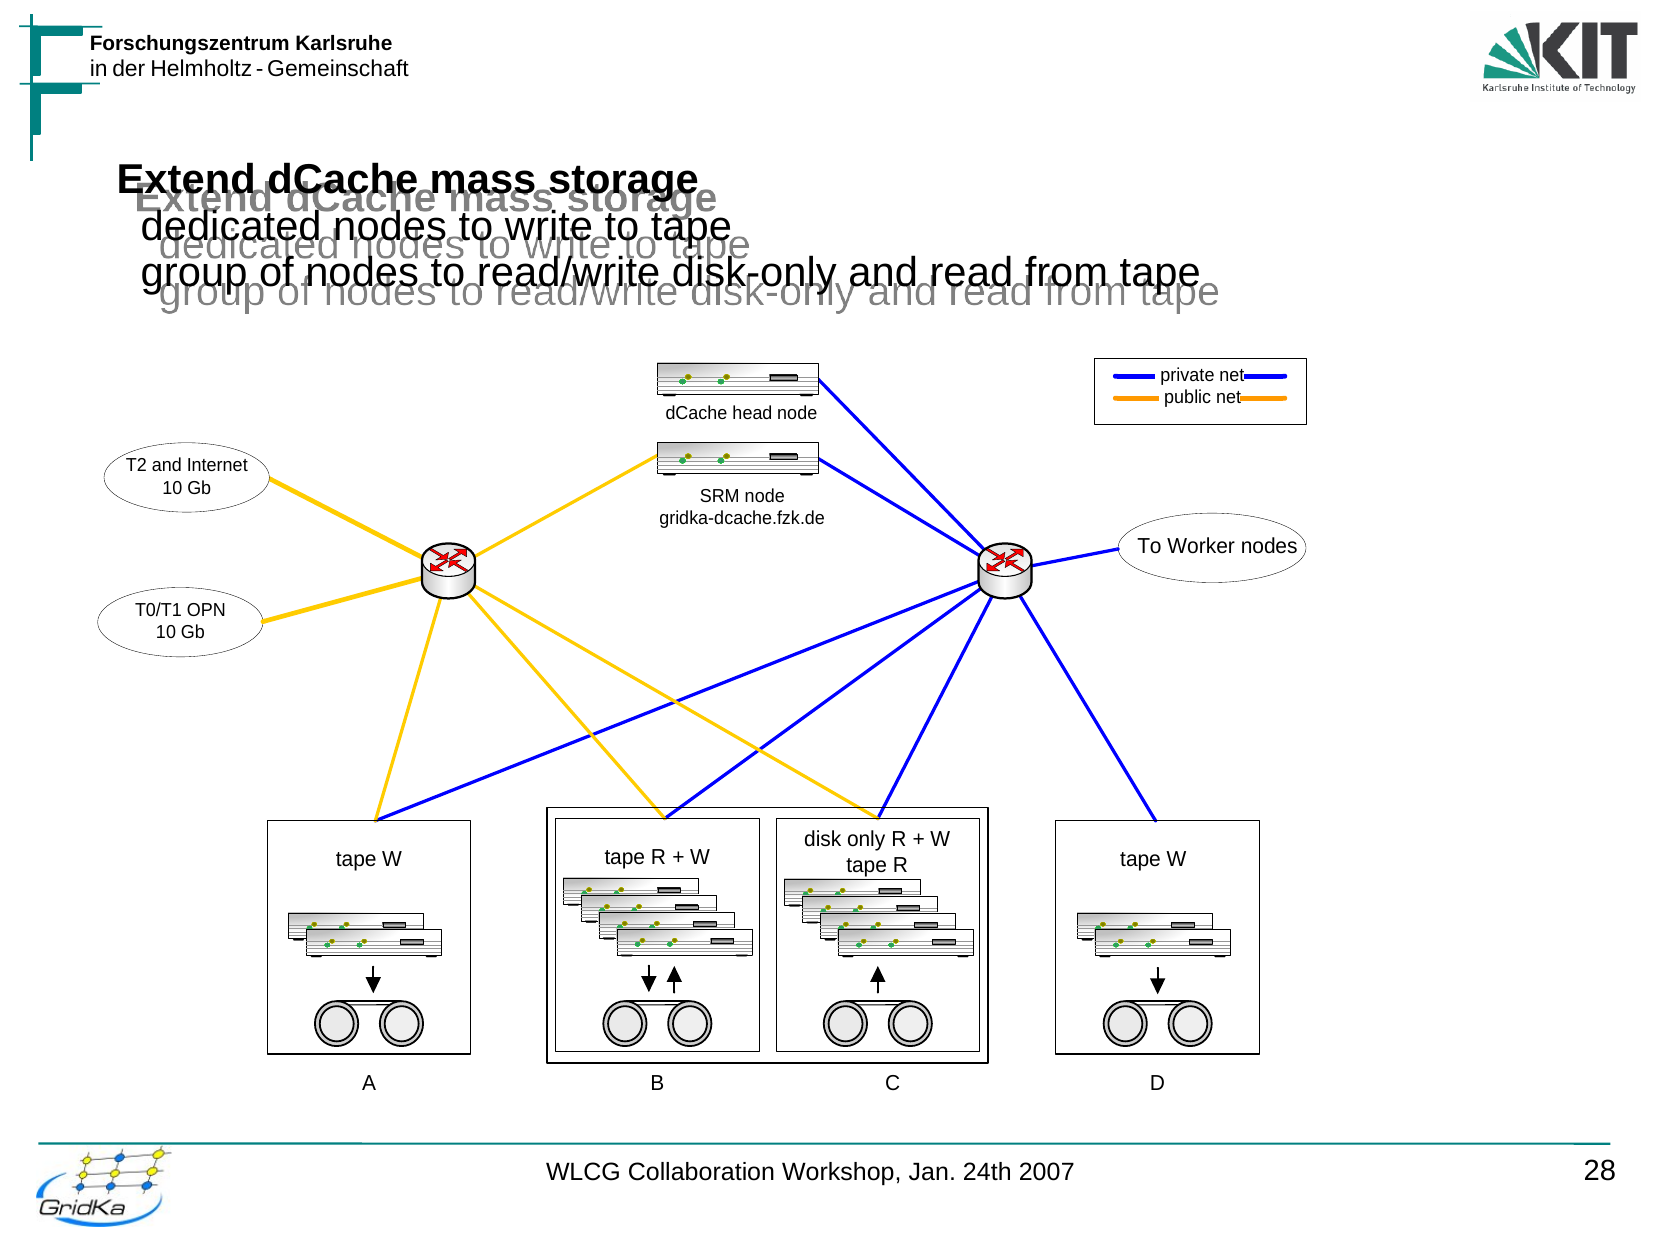

Extend dCache mass storage
dedicated nodes to write to tape
group of nodes to read/write disk-only and read from tape